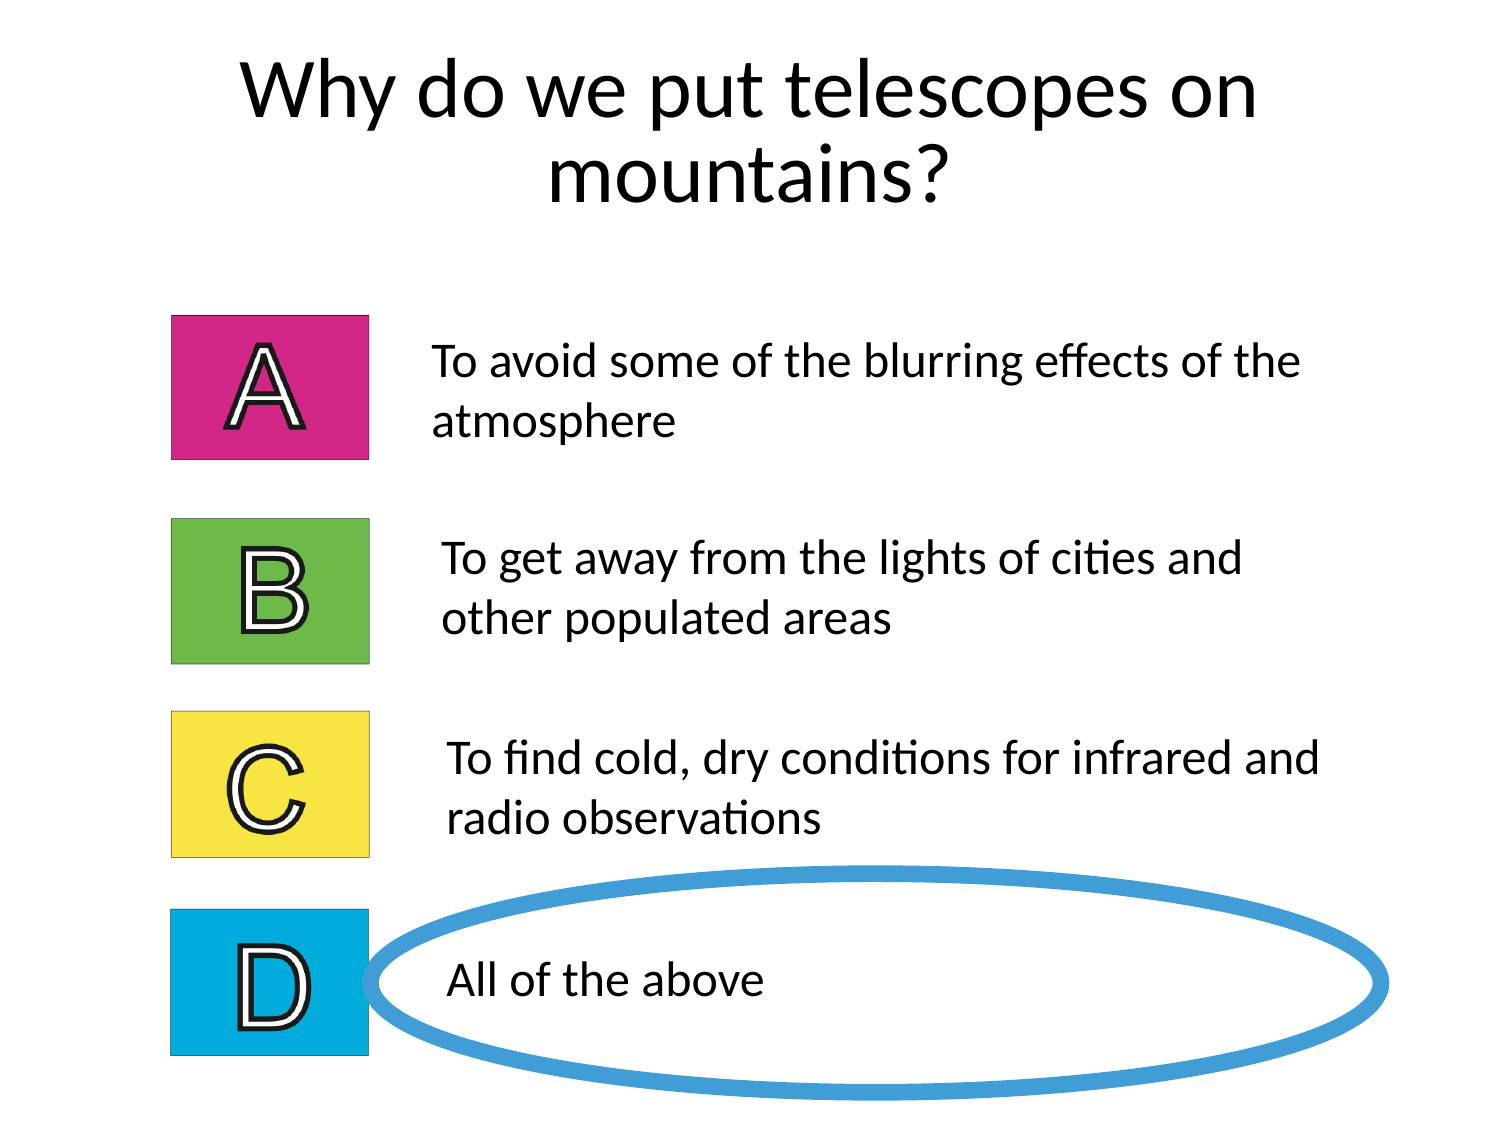

# Why do we put telescopes on mountains?
To avoid some of the blurring effects of the atmosphere
To get away from the lights of cities and other populated areas
To find cold, dry conditions for infrared and radio observations
All of the above